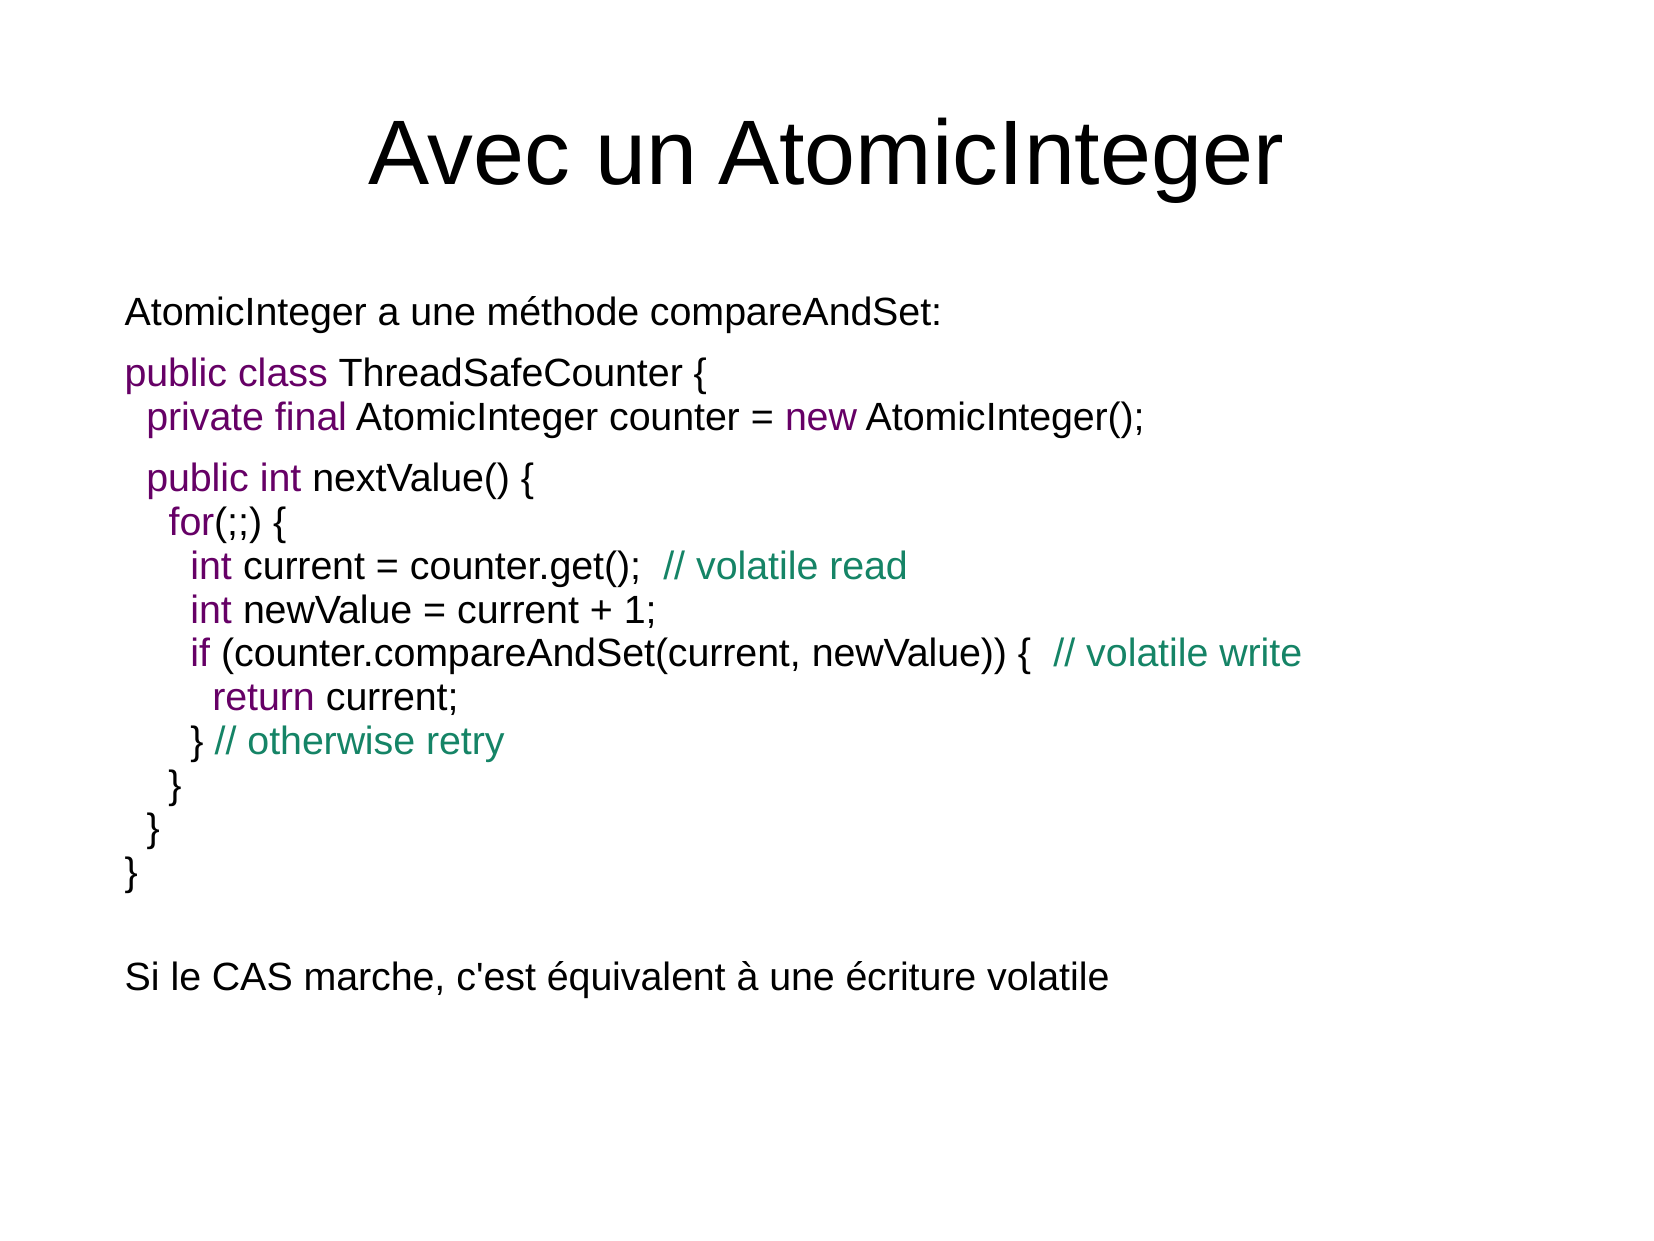

# Avec un AtomicInteger
AtomicInteger a une méthode compareAndSet:
public class ThreadSafeCounter {
 private final AtomicInteger counter = new AtomicInteger();
 public int nextValue() {
 for(;;) {
 int current = counter.get(); // volatile read
 int newValue = current + 1;
 if (counter.compareAndSet(current, newValue)) { // volatile write
 return current;
 } // otherwise retry
 }
 }
}
Si le CAS marche, c'est équivalent à une écriture volatile